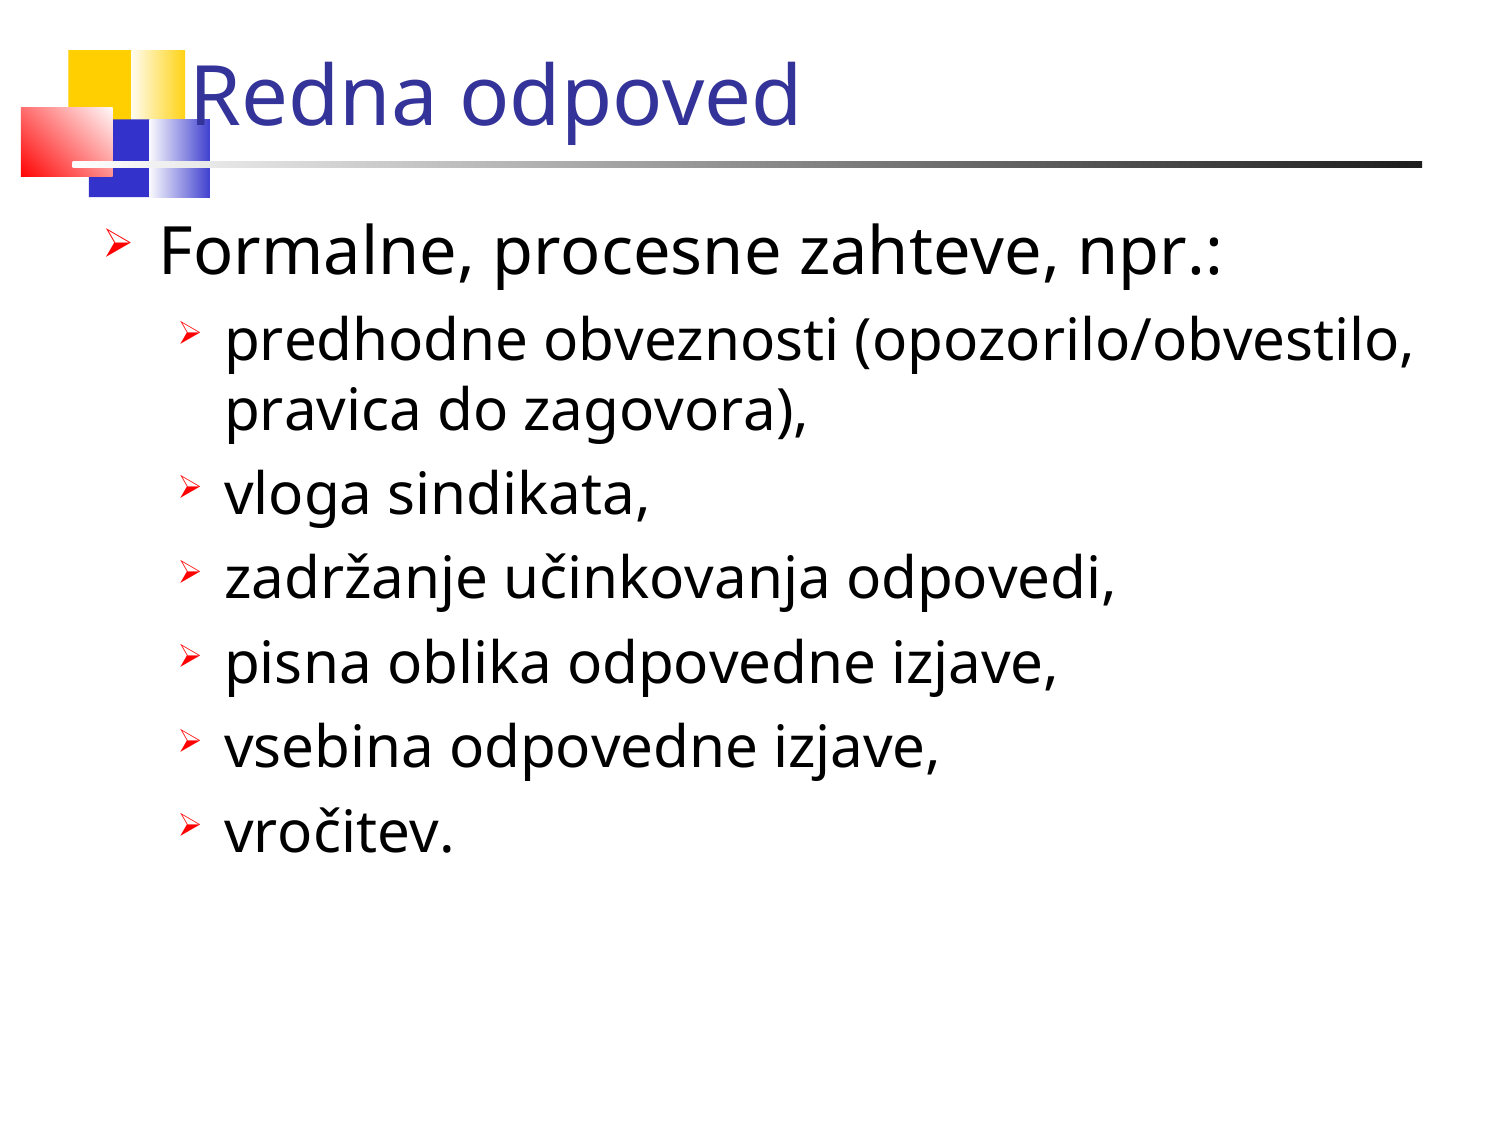

# Redna odpoved
Formalne, procesne zahteve, npr.:
predhodne obveznosti (opozorilo/obvestilo, pravica do zagovora),
vloga sindikata,
zadržanje učinkovanja odpovedi,
pisna oblika odpovedne izjave,
vsebina odpovedne izjave,
vročitev.